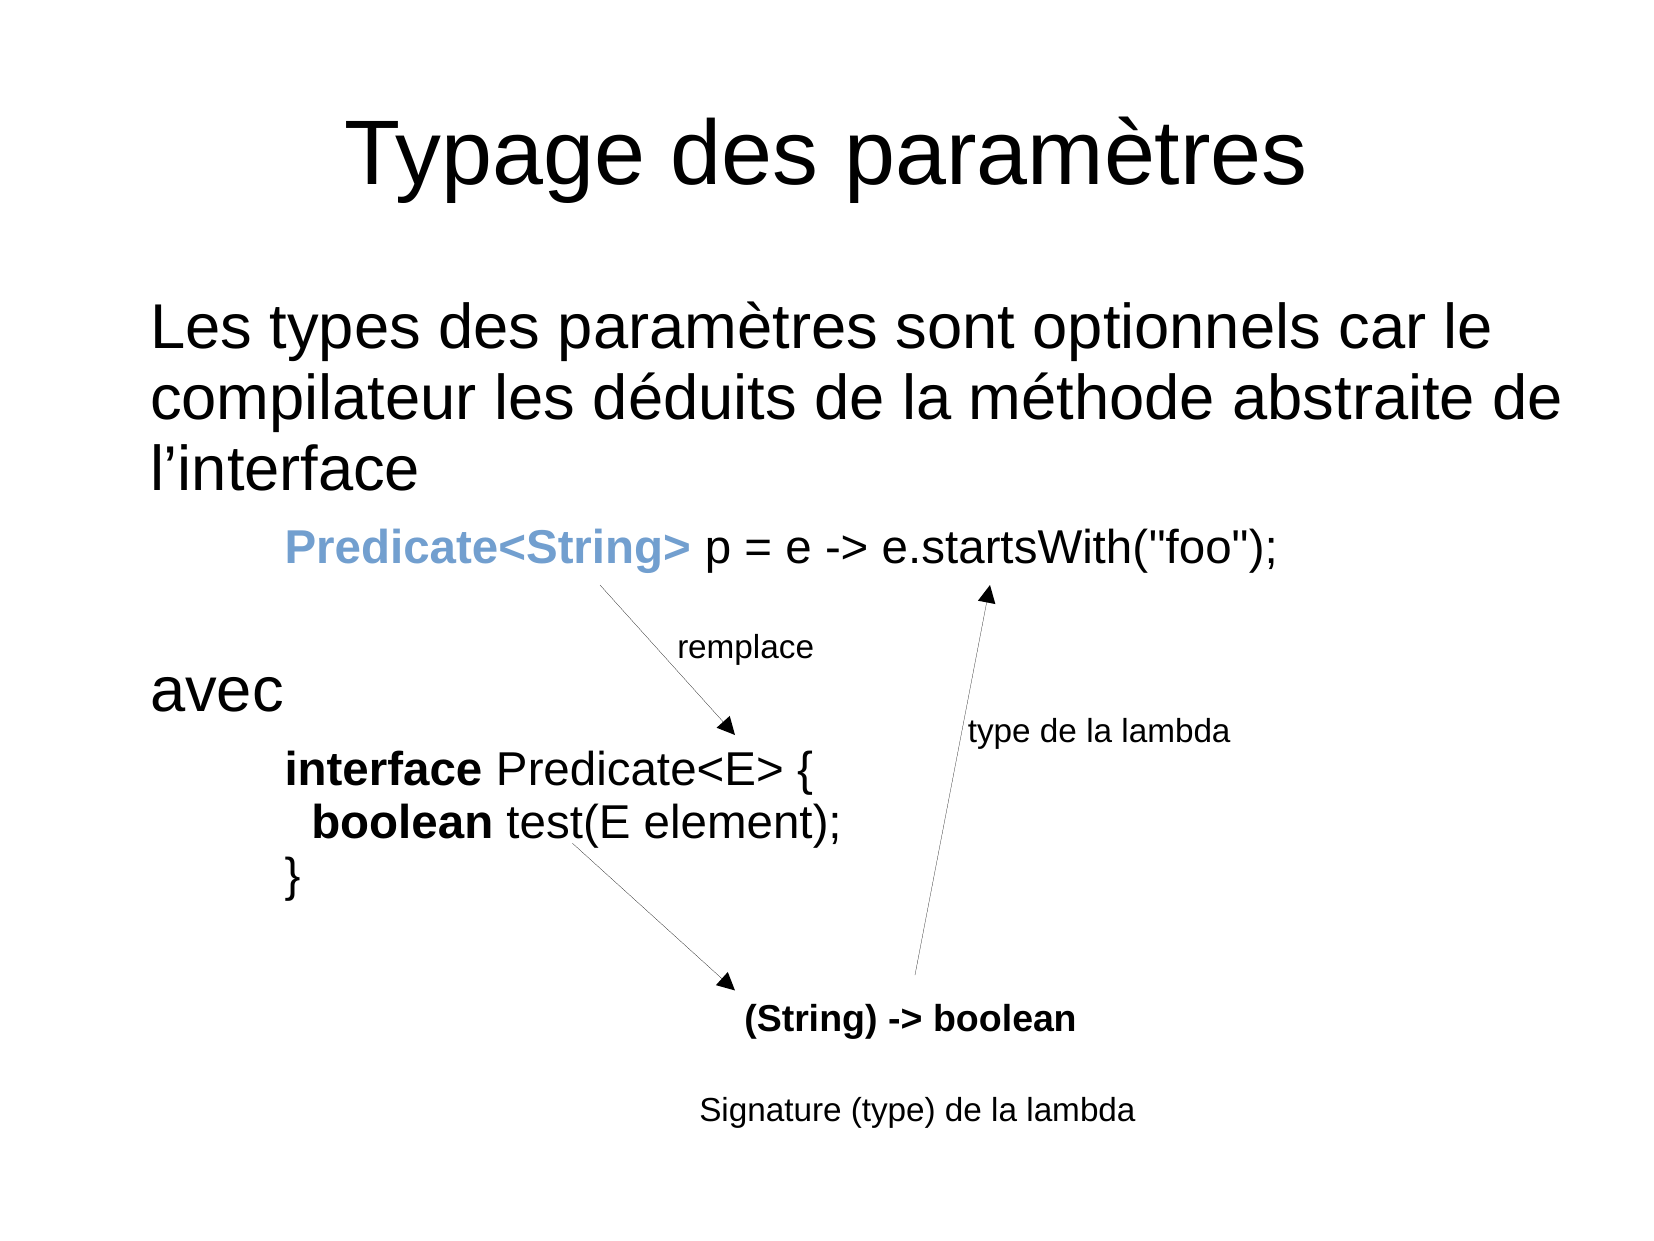

# Typage des paramètres
Les types des paramètres sont optionnels car le compilateur les déduits de la méthode abstraite de l’interface
Predicate<String> p = e -> e.startsWith("foo");
avec
interface Predicate<E> {
 boolean test(E element);
}
remplace
type de la lambda
(String) -> boolean
Signature (type) de la lambda